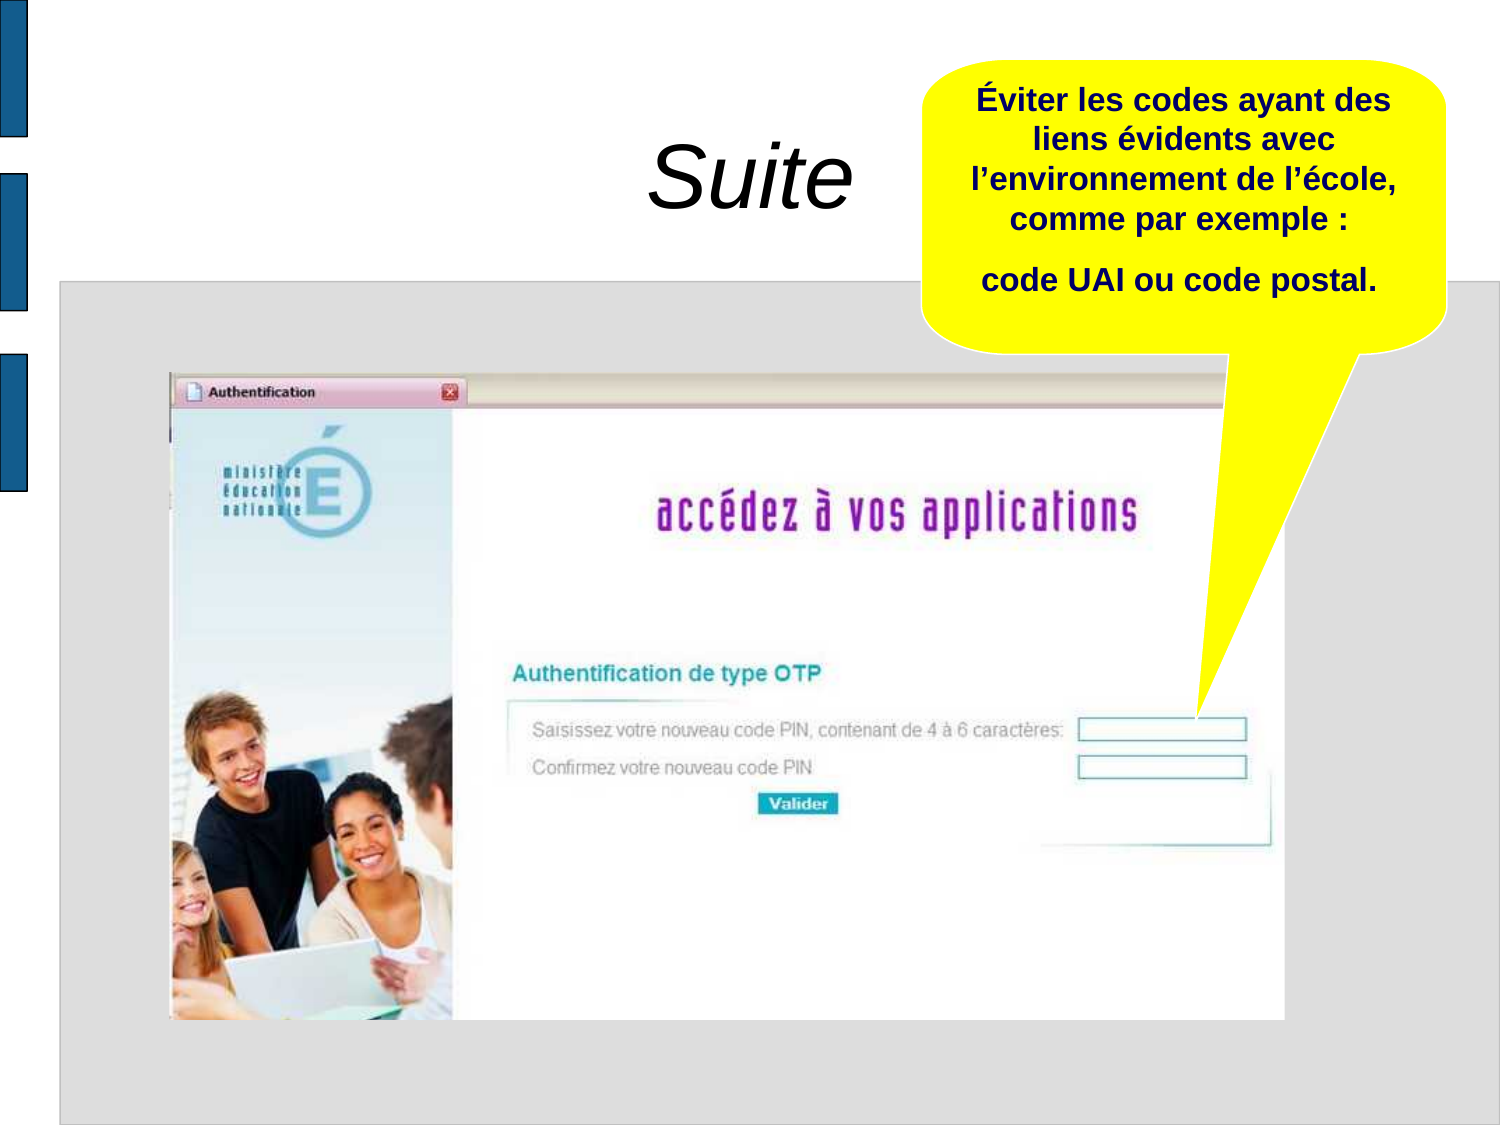

Éviter les codes ayant des liens évidents avec l’environnement de l’école, comme par exemple :
code UAI ou code postal.
# Suite